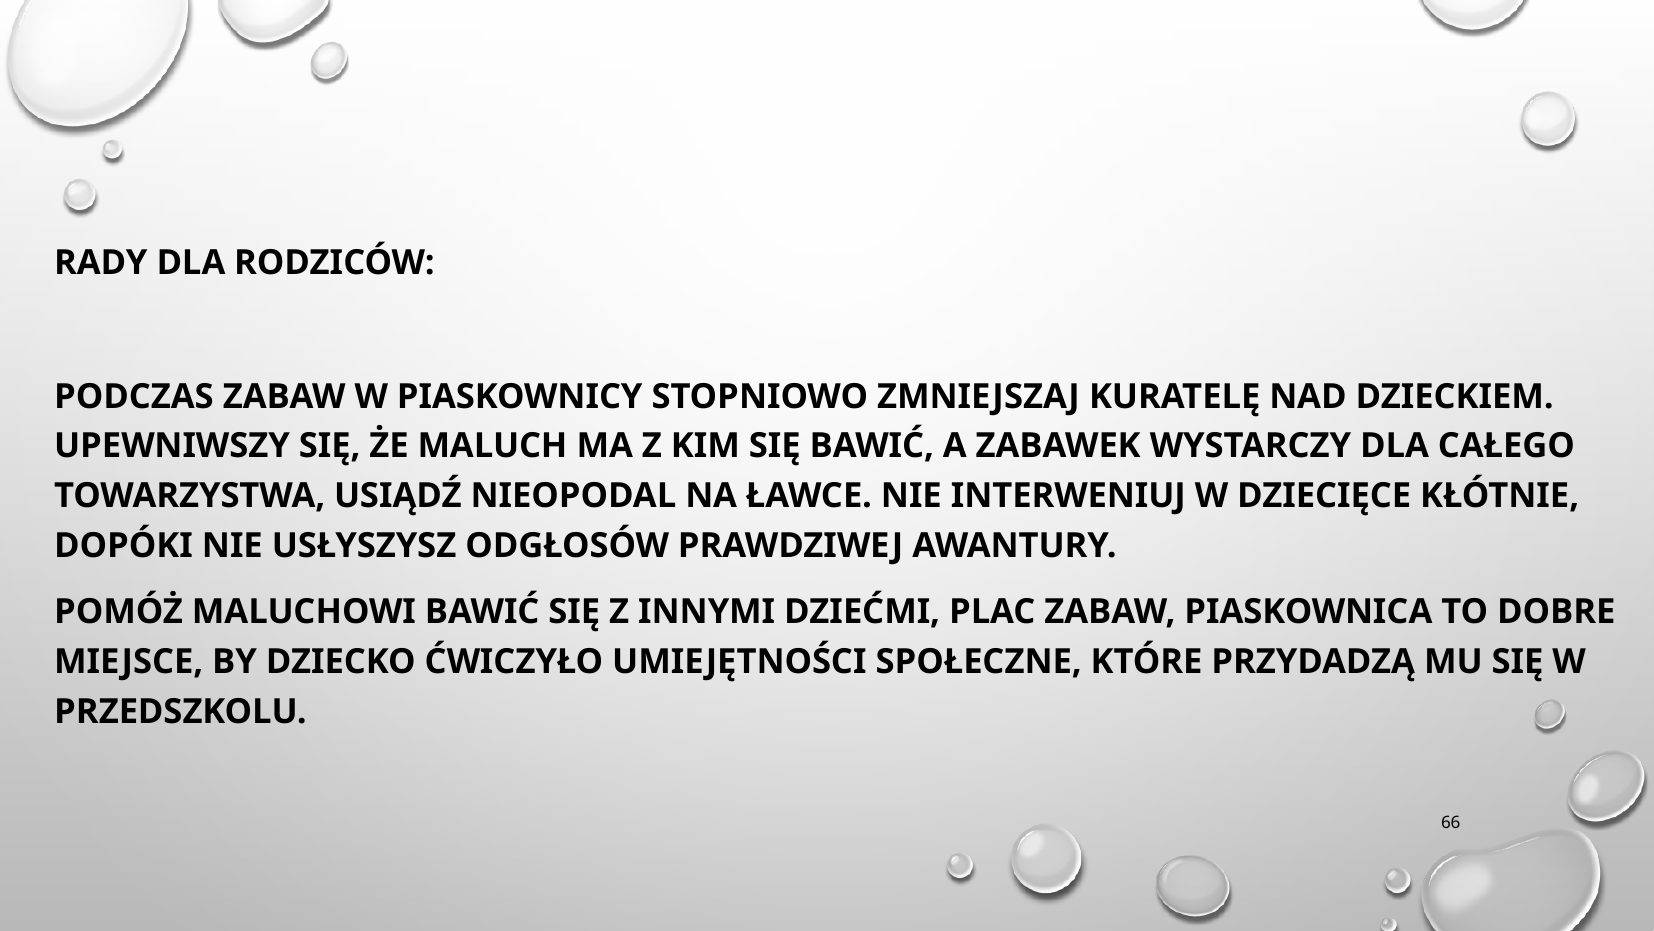

# Rady dla rodziców:
Podczas zabaw w piaskownicy stopniowo zmniejszaj kuratelę nad dzieckiem. Upewniwszy się, że maluch ma z kim się bawić, a zabawek wystarczy dla całego towarzystwa, usiądź nieopodal na ławce. Nie interweniuj w dziecięce kłótnie, dopóki nie usłyszysz odgłosów prawdziwej awantury.
Pomóż maluchowi bawić się z innymi dziećmi, plac zabaw, piaskownica to dobre miejsce, by dziecko ćwiczyło umiejętności społeczne, które przydadzą mu się w przedszkolu.